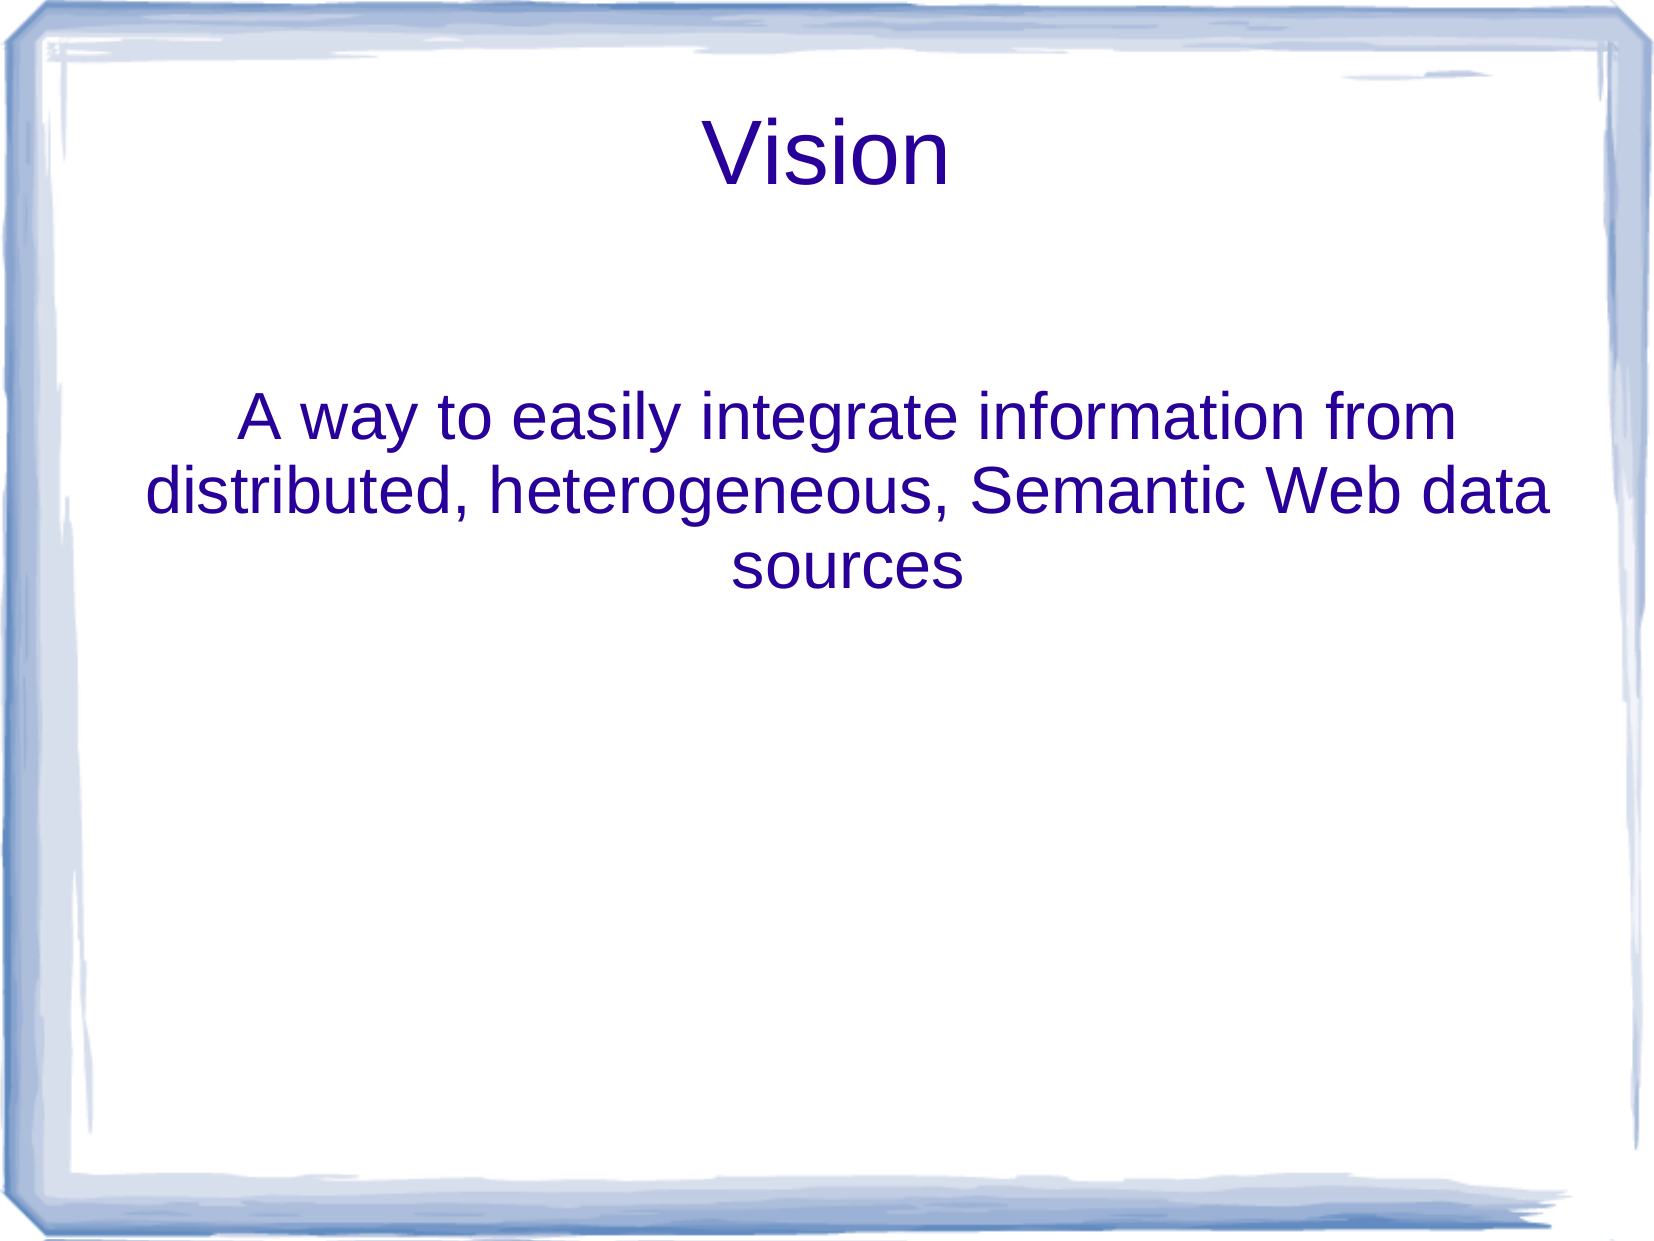

Vision
# A way to easily integrate information from distributed, heterogeneous, Semantic Web data sources